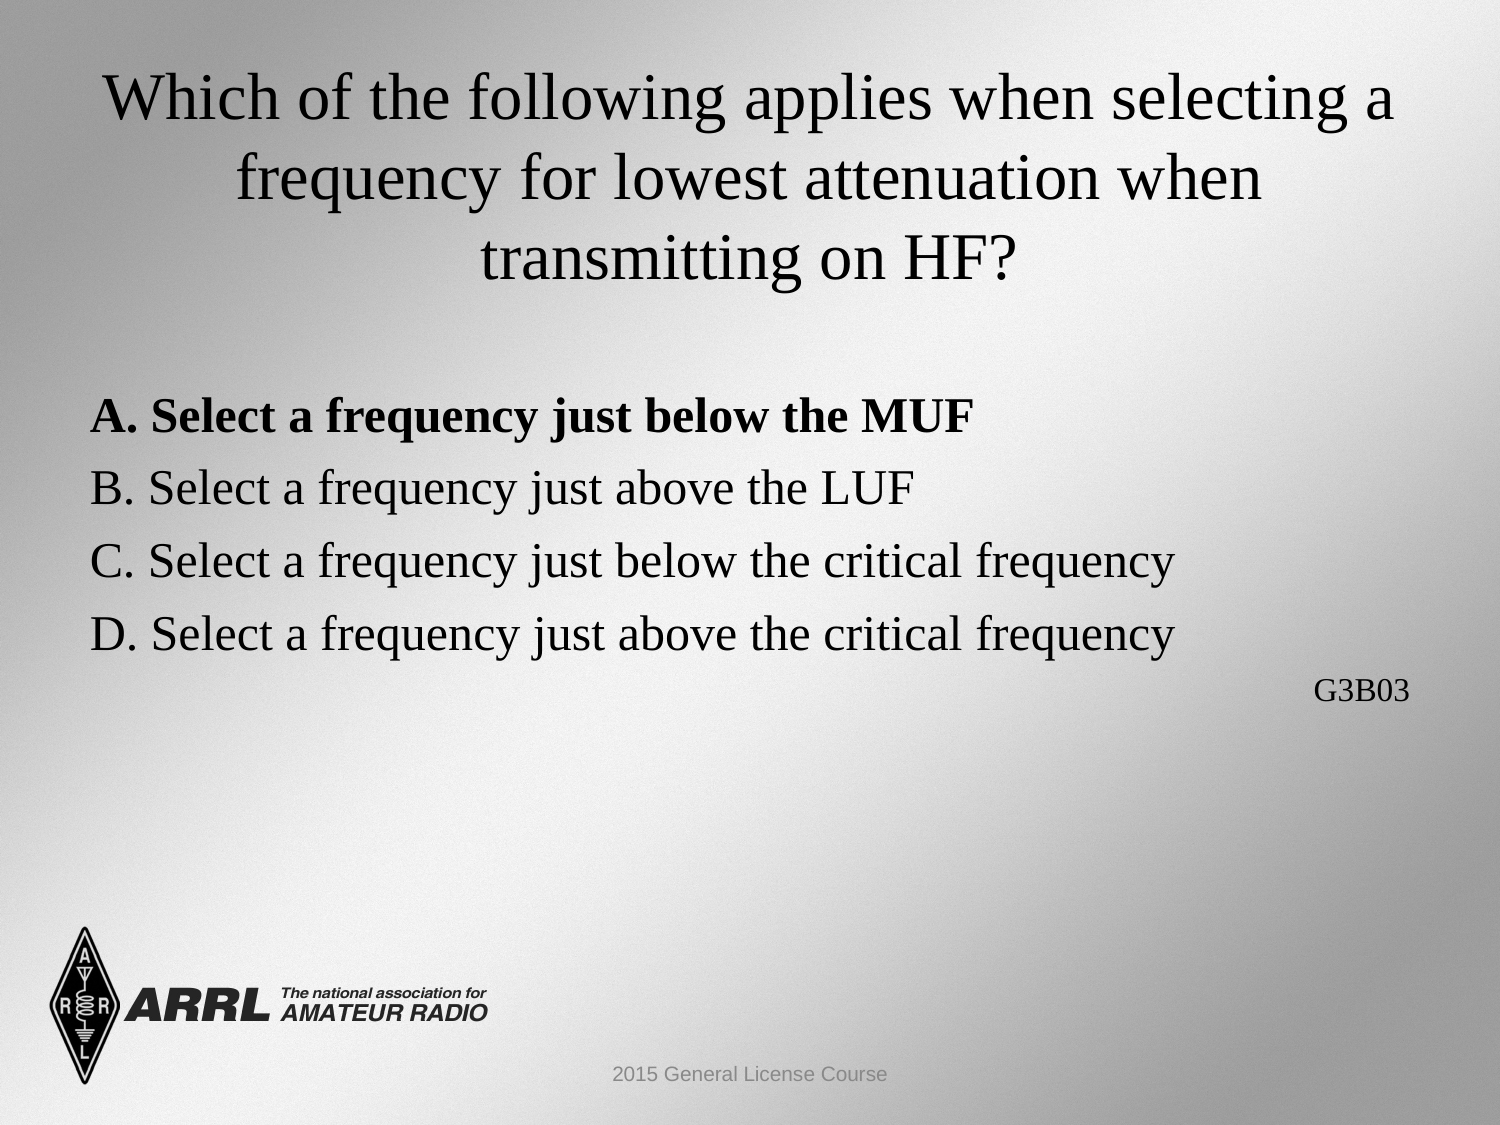

# Which of the following applies when selecting a frequency for lowest attenuation when transmitting on HF?
A. Select a frequency just below the MUF
B. Select a frequency just above the LUF
C. Select a frequency just below the critical frequency
D. Select a frequency just above the critical frequency
 G3B03
2015 General License Course